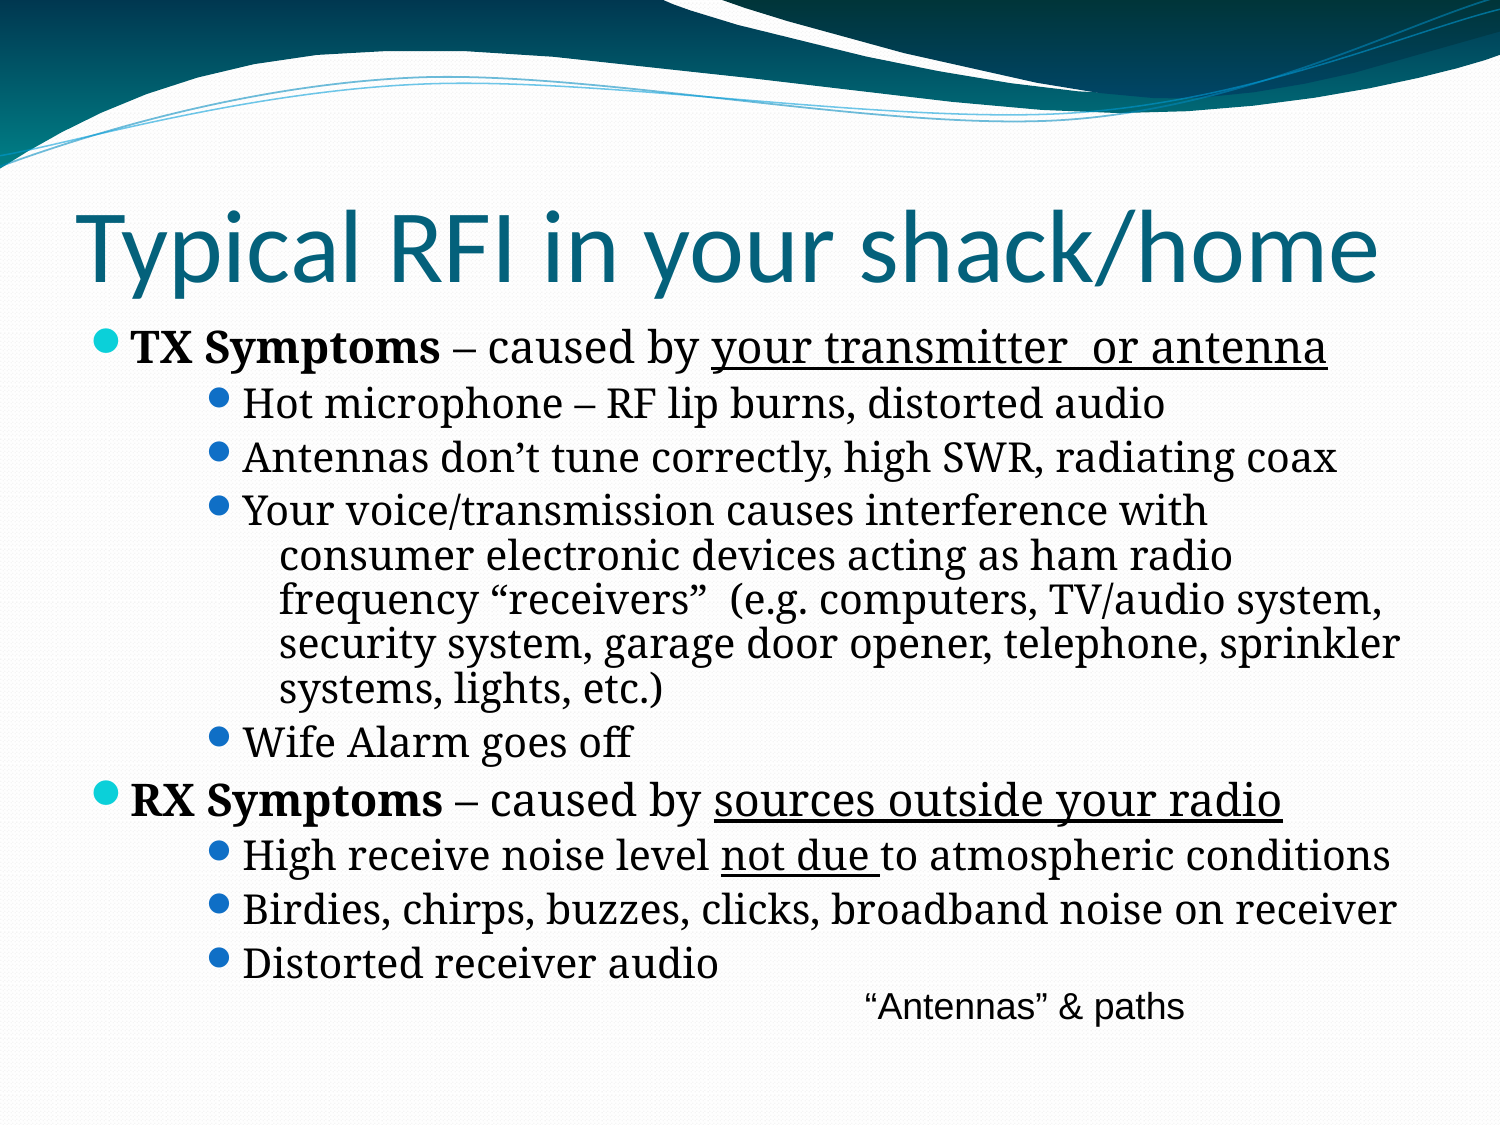

# Typical RFI in your shack/home
TX Symptoms – caused by your transmitter or antenna
Hot microphone – RF lip burns, distorted audio
Antennas don’t tune correctly, high SWR, radiating coax
Your voice/transmission causes interference with consumer electronic devices acting as ham radio frequency “receivers” (e.g. computers, TV/audio system, security system, garage door opener, telephone, sprinkler systems, lights, etc.)
Wife Alarm goes off
RX Symptoms – caused by sources outside your radio
High receive noise level not due to atmospheric conditions
Birdies, chirps, buzzes, clicks, broadband noise on receiver
Distorted receiver audio
“Antennas” & paths